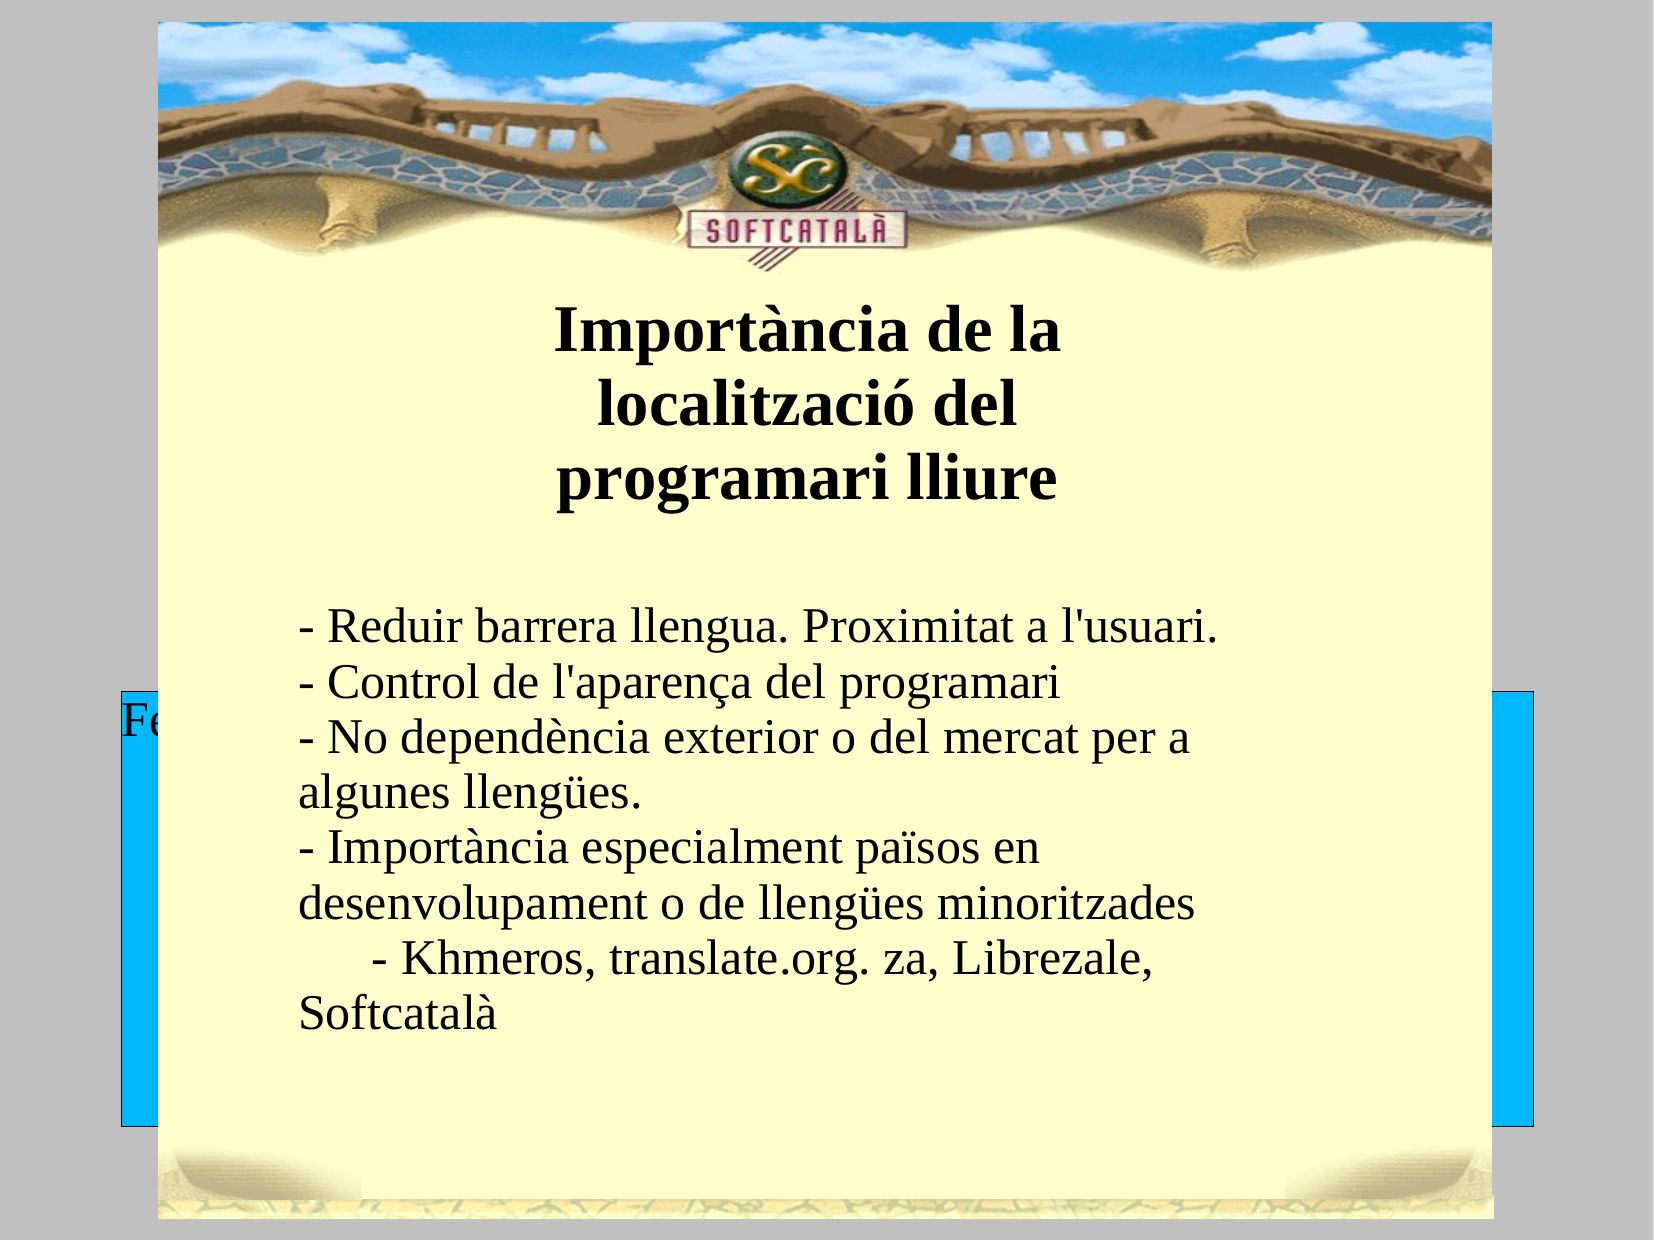

Importància de la localització del programari lliure
- Reduir barrera llengua. Proximitat a l'usuari.
- Control de l'aparença del programari
- No dependència exterior o del mercat per a algunes llengües.
- Importància especialment països en desenvolupament o de llengües minoritzades
	- Khmeros, translate.org. za, Librezale, 		Softcatalà